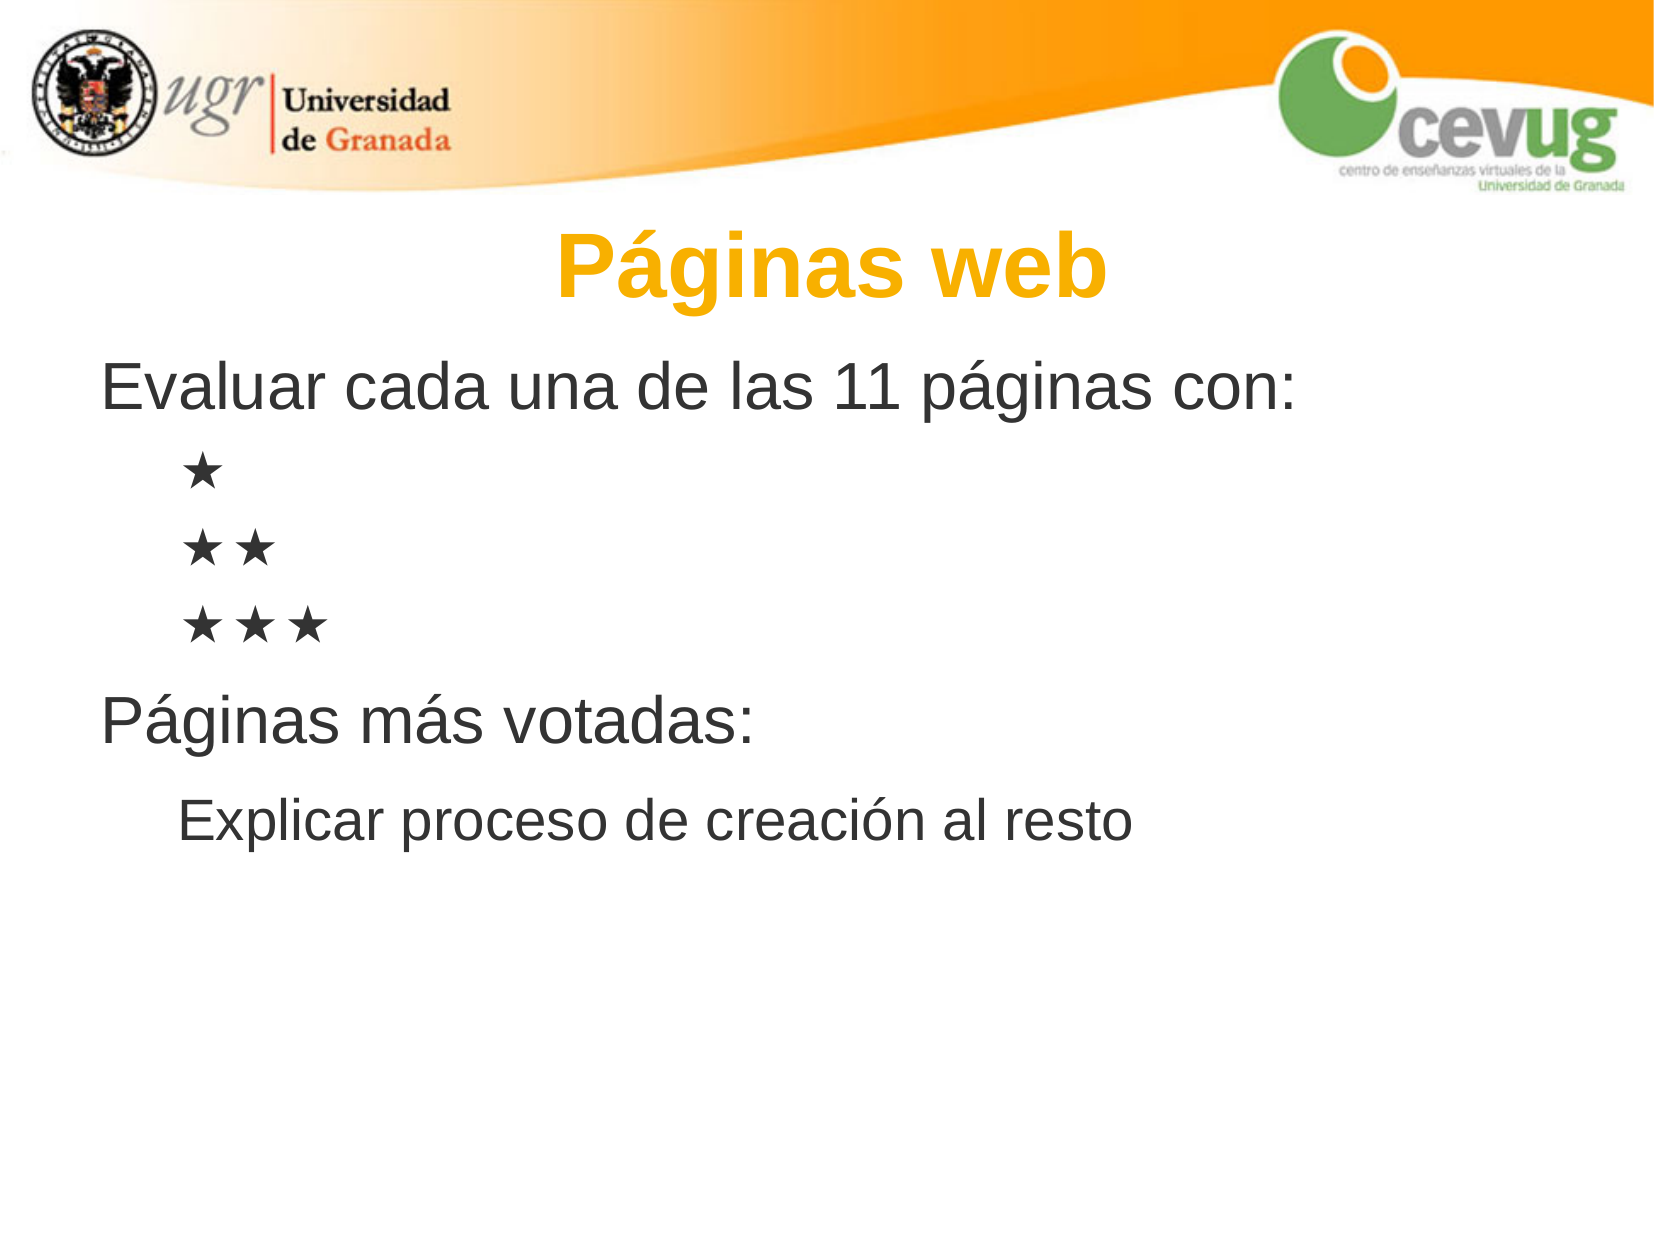

# Páginas web
Evaluar cada una de las 11 páginas con:



Páginas más votadas:
Explicar proceso de creación al resto